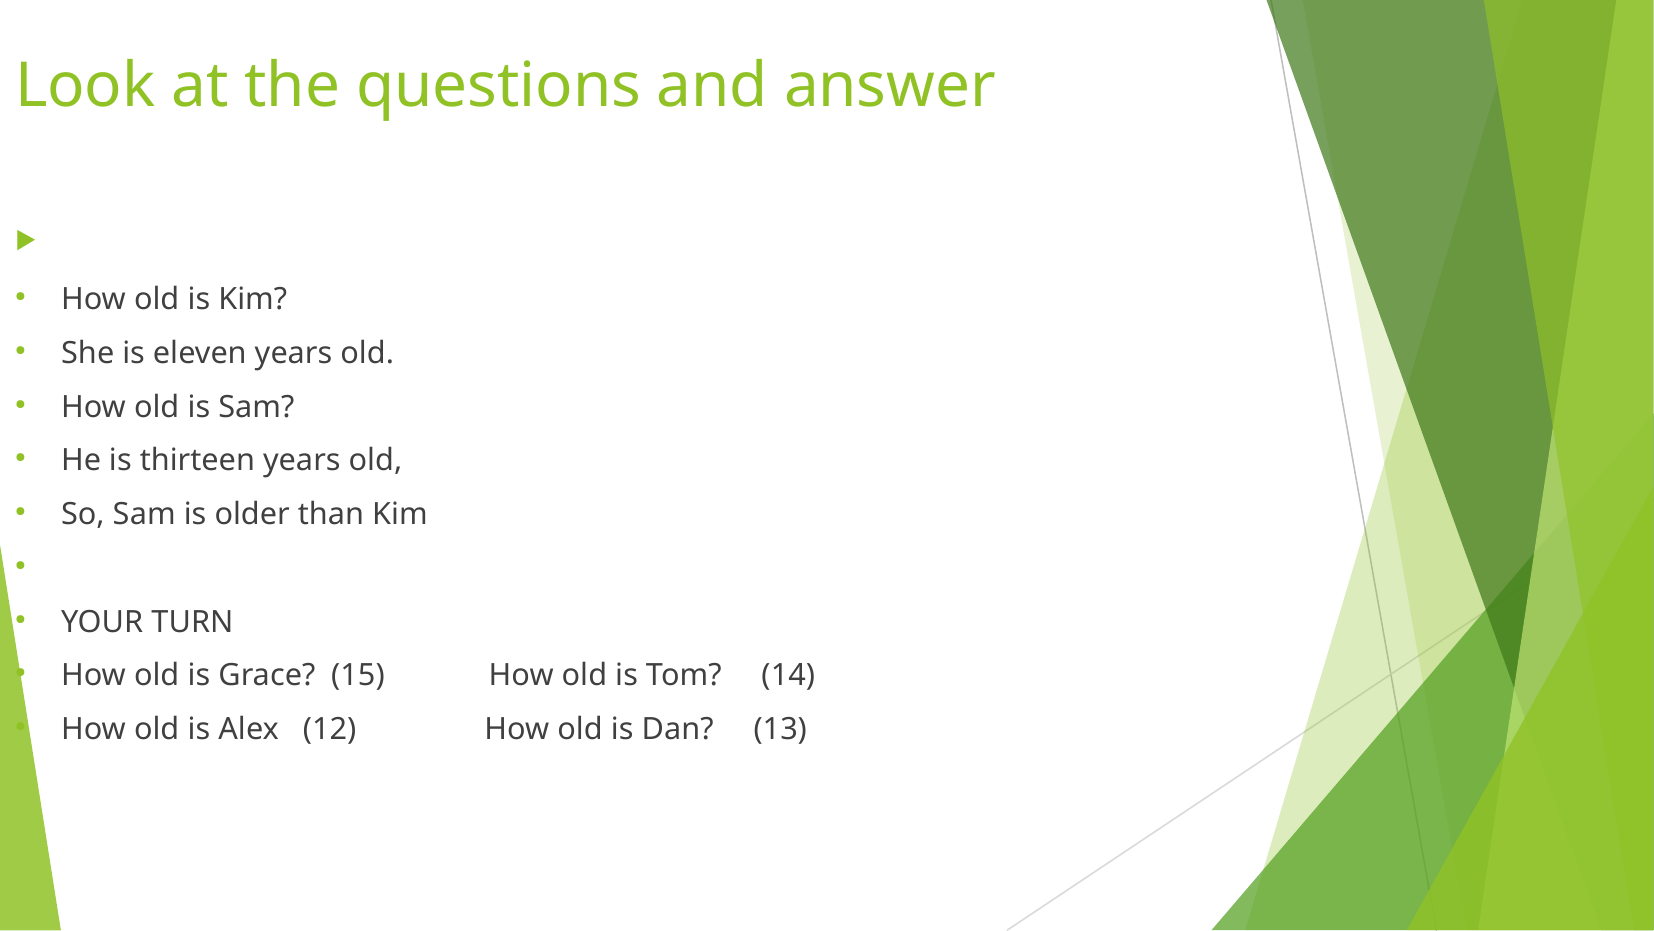

# Look at the questions and answer
How old is Kim?
She is eleven years old.
How old is Sam?
He is thirteen years old,
So, Sam is older than Kim
YOUR TURN
How old is Grace? (15) How old is Tom? (14)
How old is Alex (12) How old is Dan? (13)